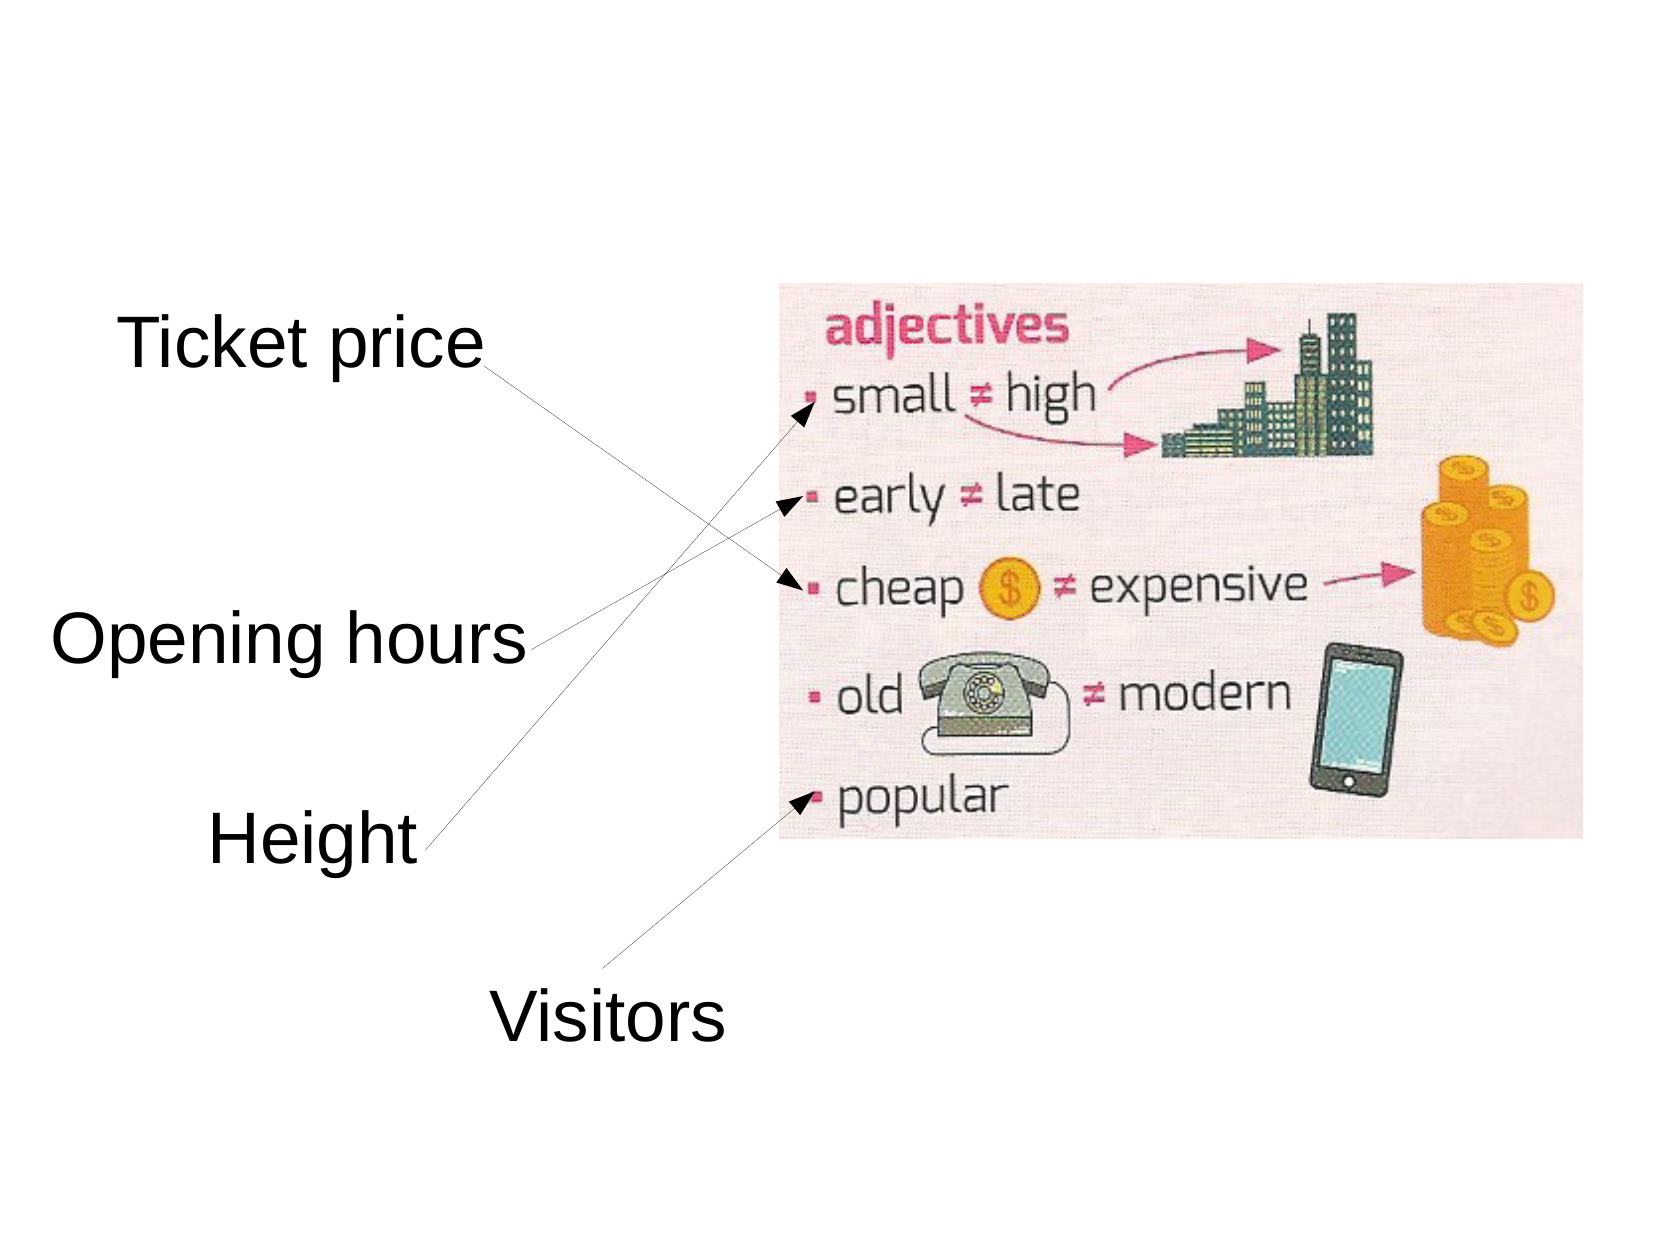

#
Ticket price
Opening hours
Height
Visitors